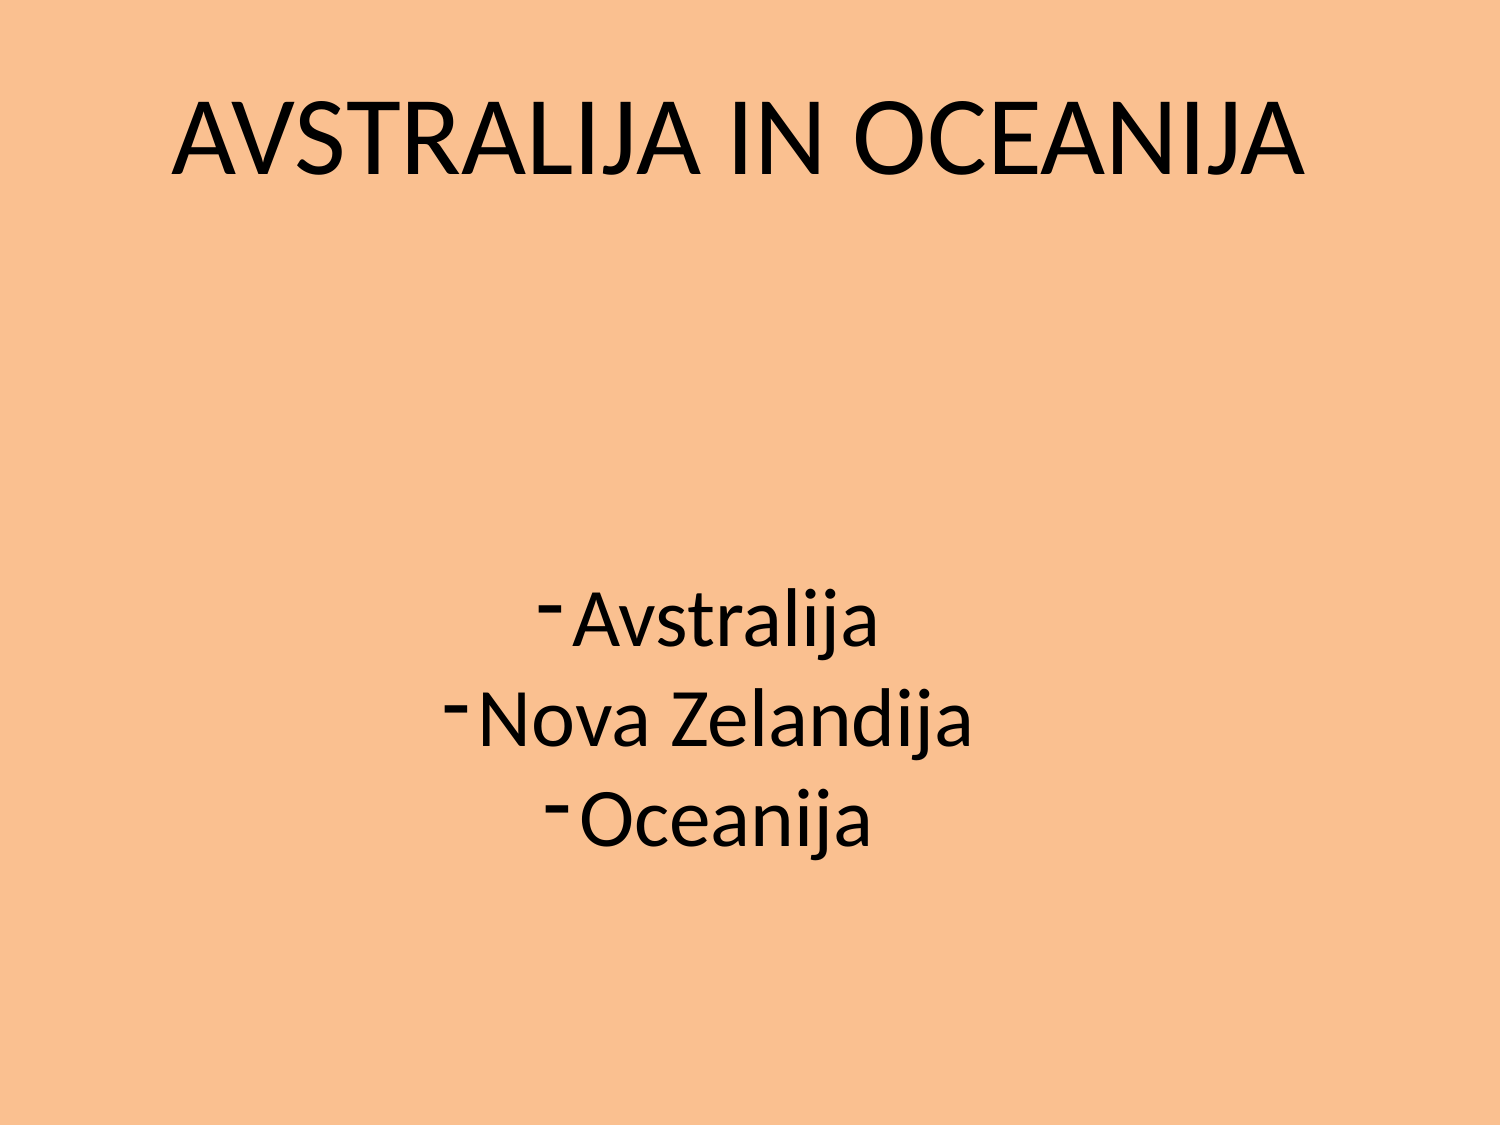

AVSTRALIJA IN OCEANIJA
Avstralija
Nova Zelandija
Oceanija